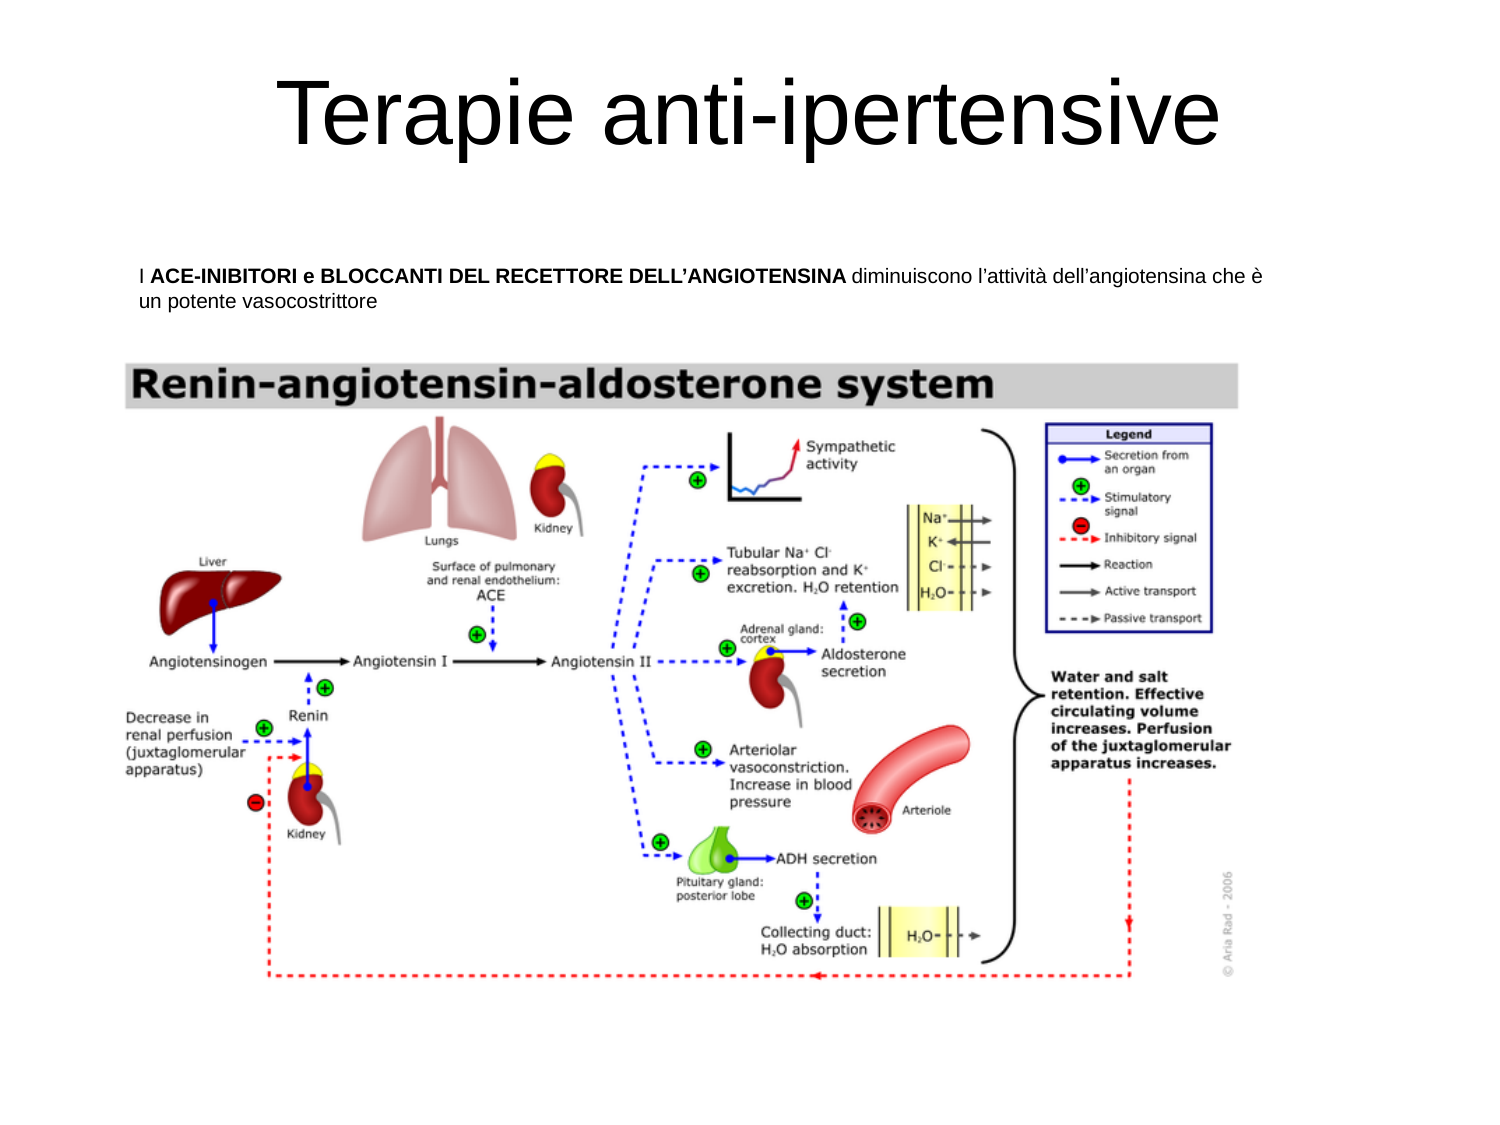

# Terapie anti-ipertensive
I ACE-INIBITORI e BLOCCANTI DEL RECETTORE DELL’ANGIOTENSINA diminuiscono l’attività dell’angiotensina che è un potente vasocostrittore